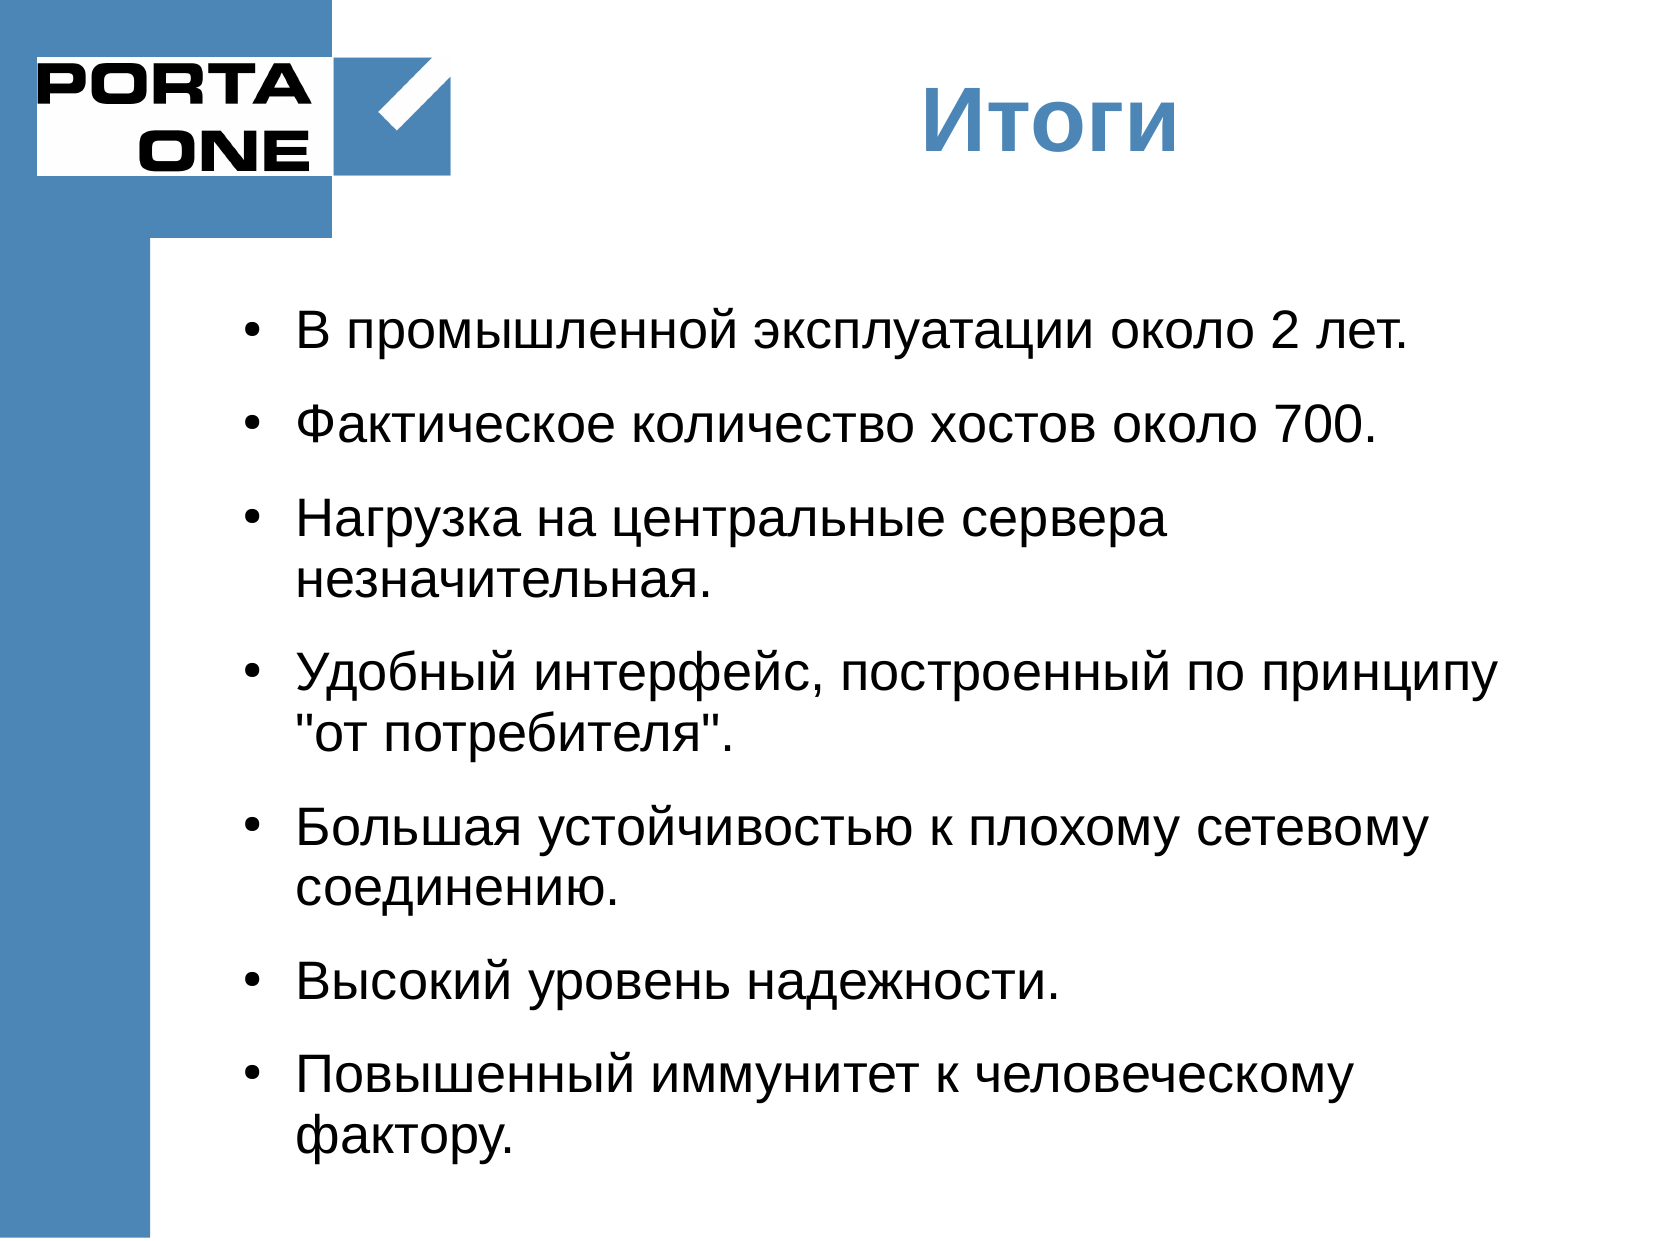

Итоги
# В промышленной эксплуатации около 2 лет.
Фактическое количество хостов около 700.
Нагрузка на центральные сервера незначительная.
Удобный интерфейс, построенный по принципу "от потребителя".
Большая устойчивостью к плохому сетевому соединению.
Высокий уровень надежности.
Повышенный иммунитет к человеческому фактору.